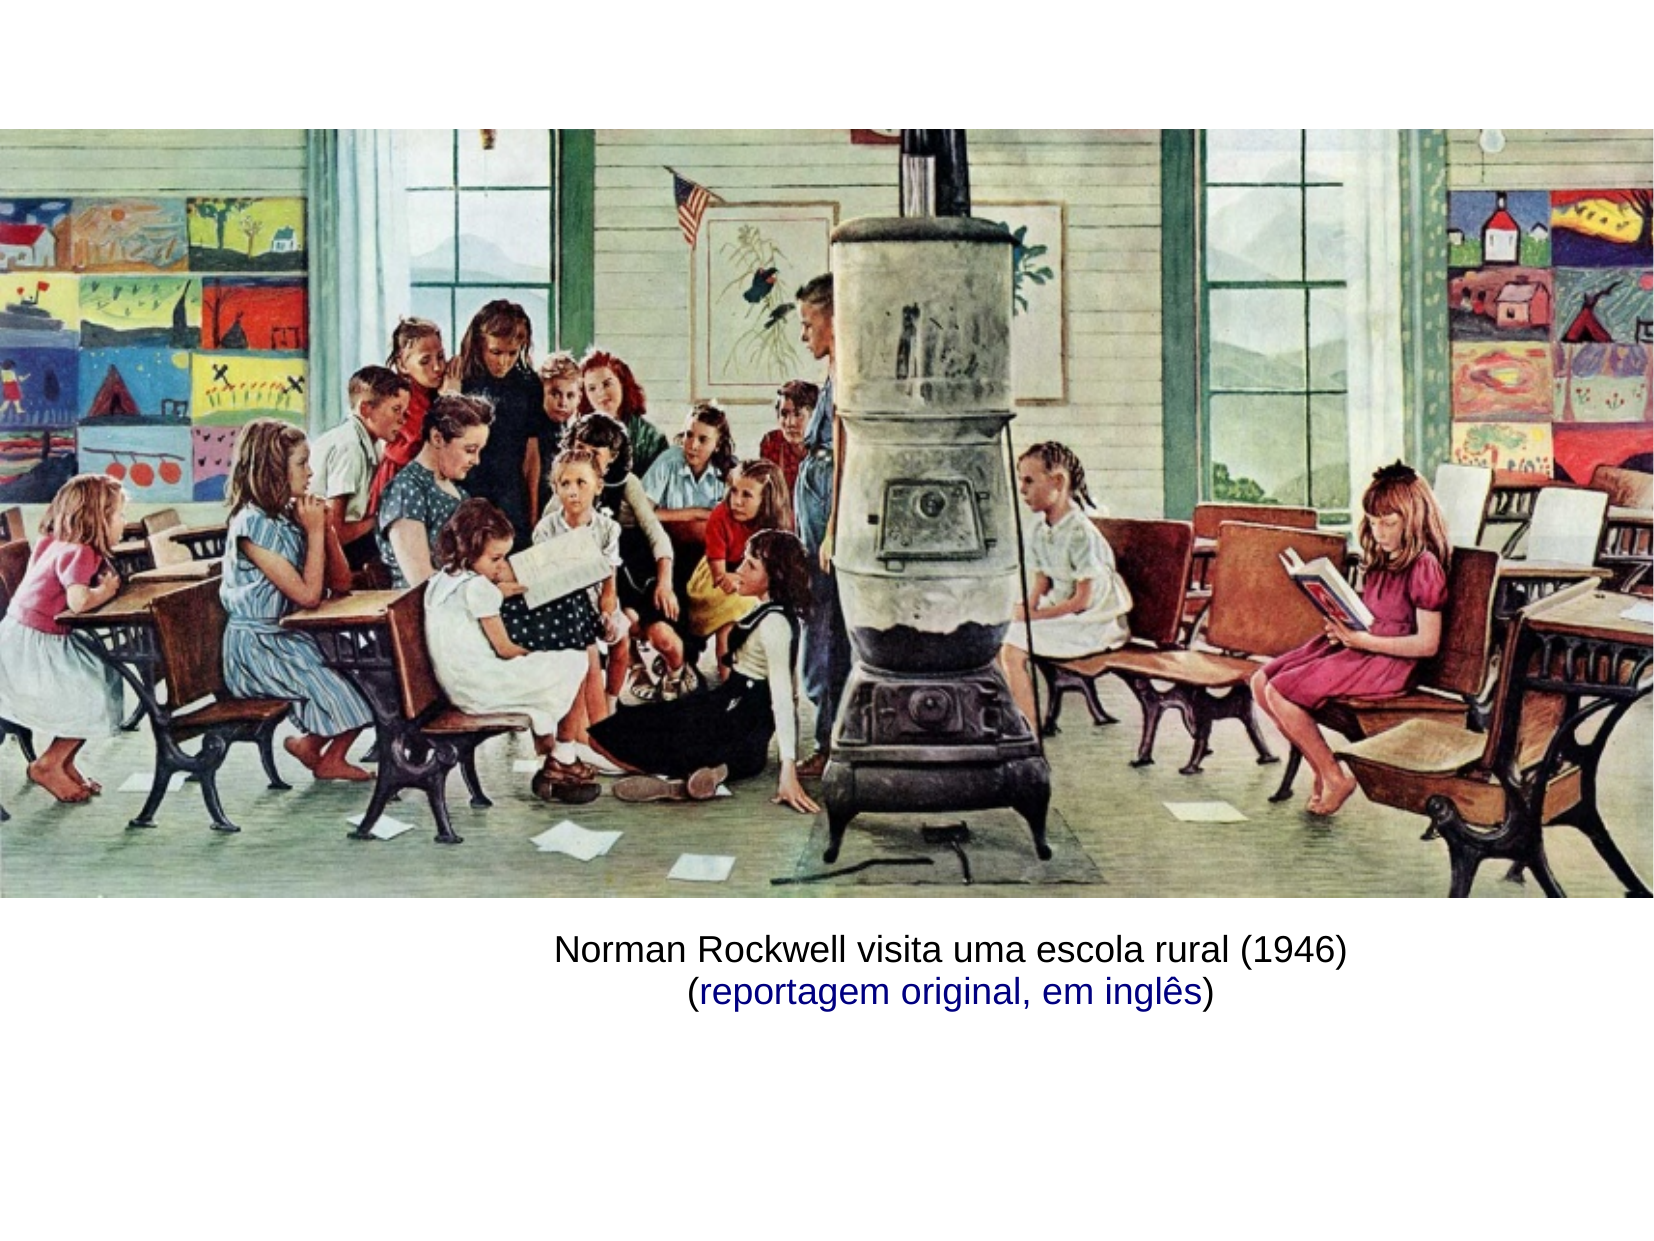

Norman Rockwell visita uma escola rural (1946)
(reportagem original, em inglês)